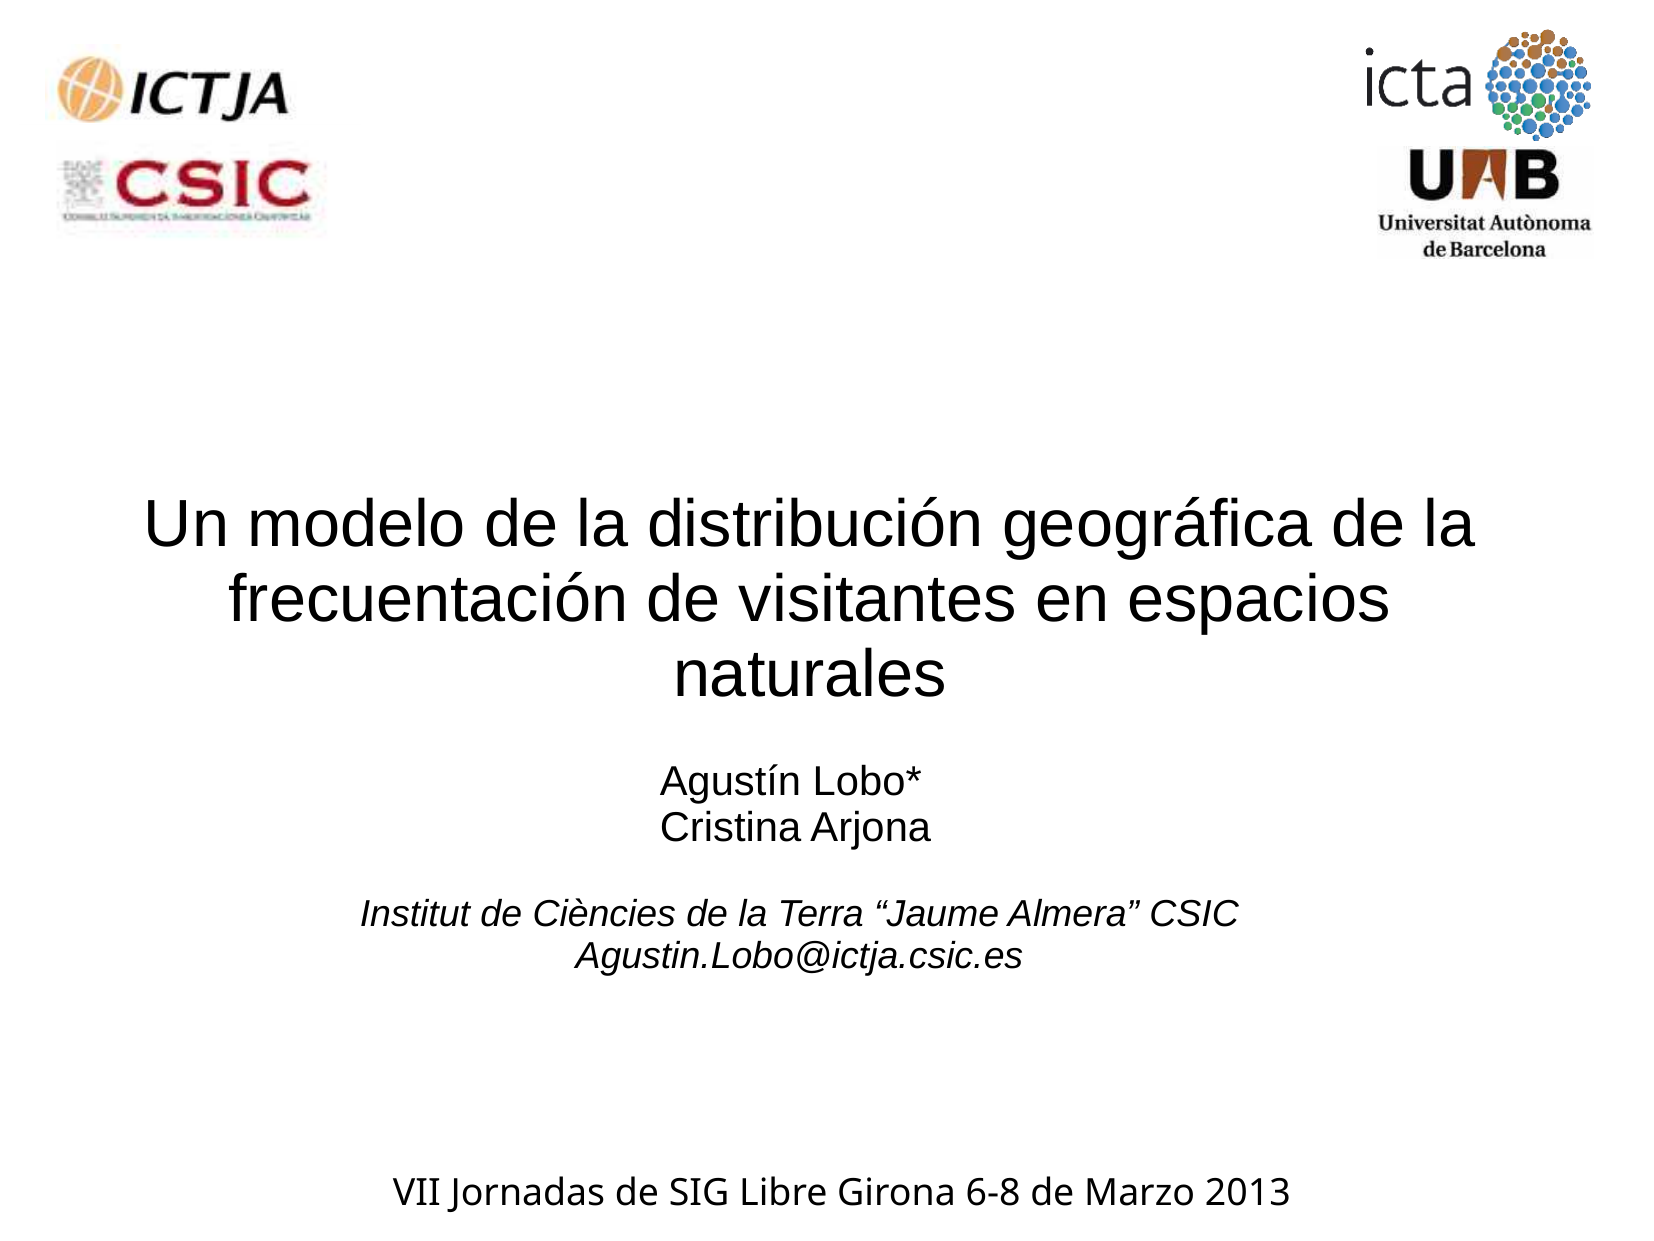

# Un modelo de la distribución geográfica de la frecuentación de visitantes en espacios naturales
Agustín Lobo*
Cristina Arjona
Institut de Ciències de la Terra “Jaume Almera” CSIC
Agustin.Lobo@ictja.csic.es
VII Jornadas de SIG Libre Girona 6-8 de Marzo 2013